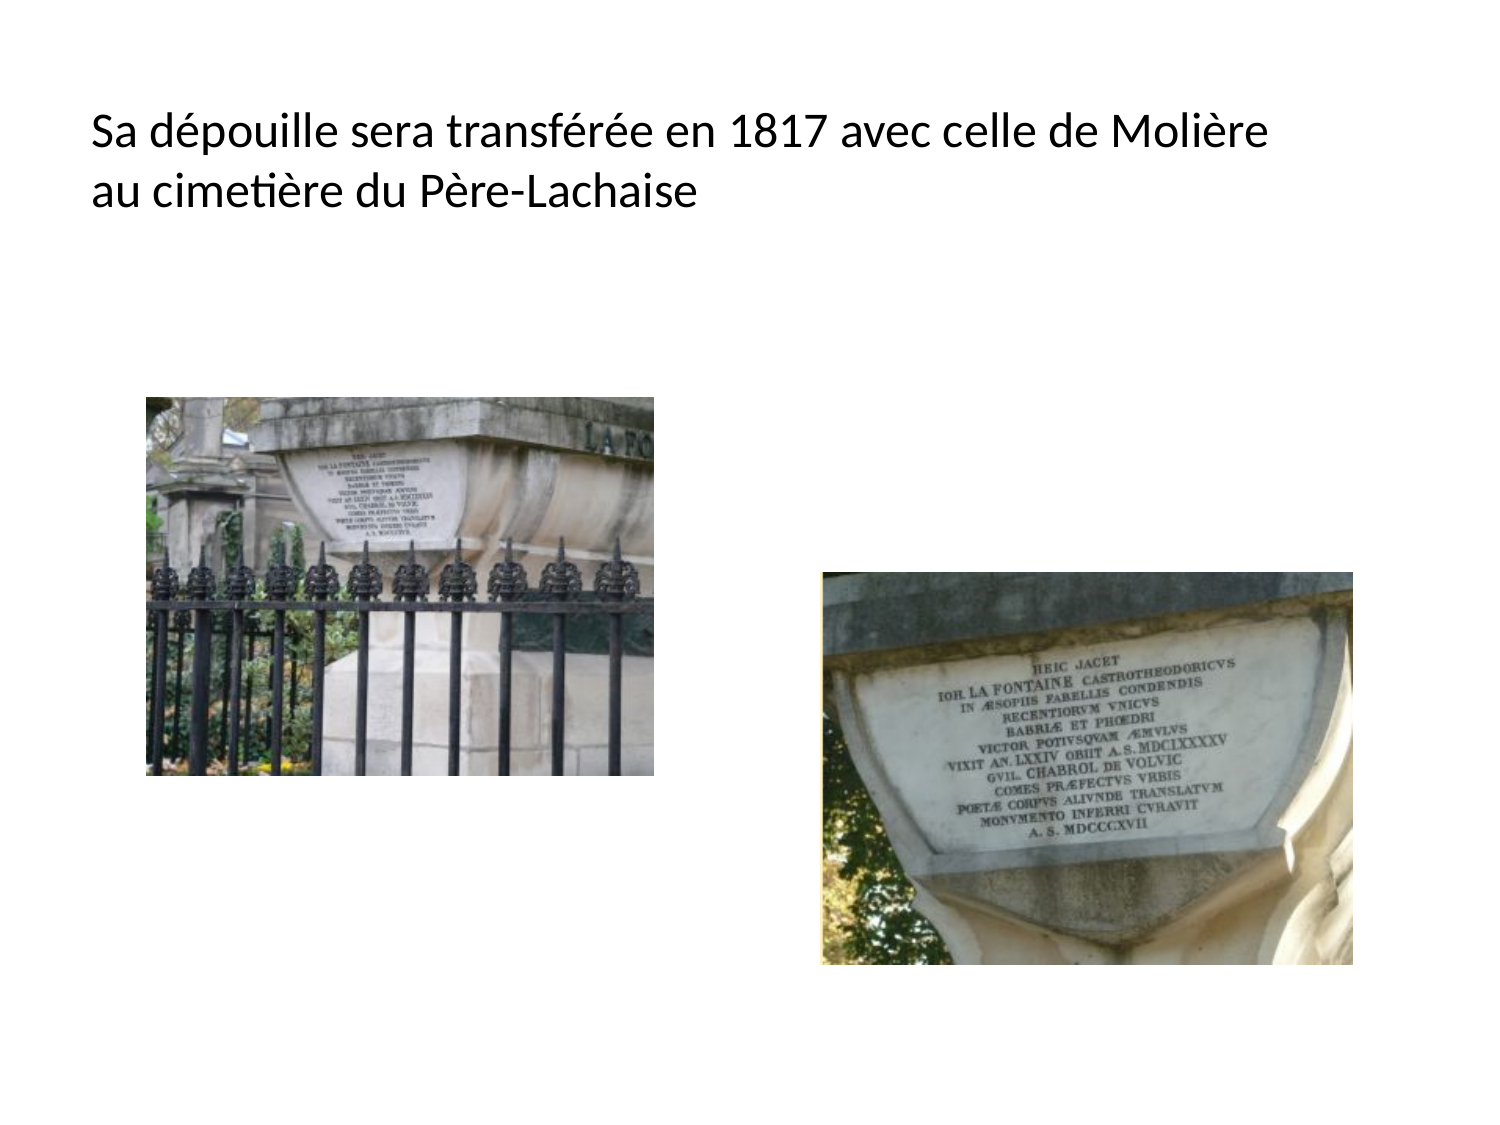

Sa dépouille sera transférée en 1817 avec celle de Molière au cimetière du Père-Lachaise